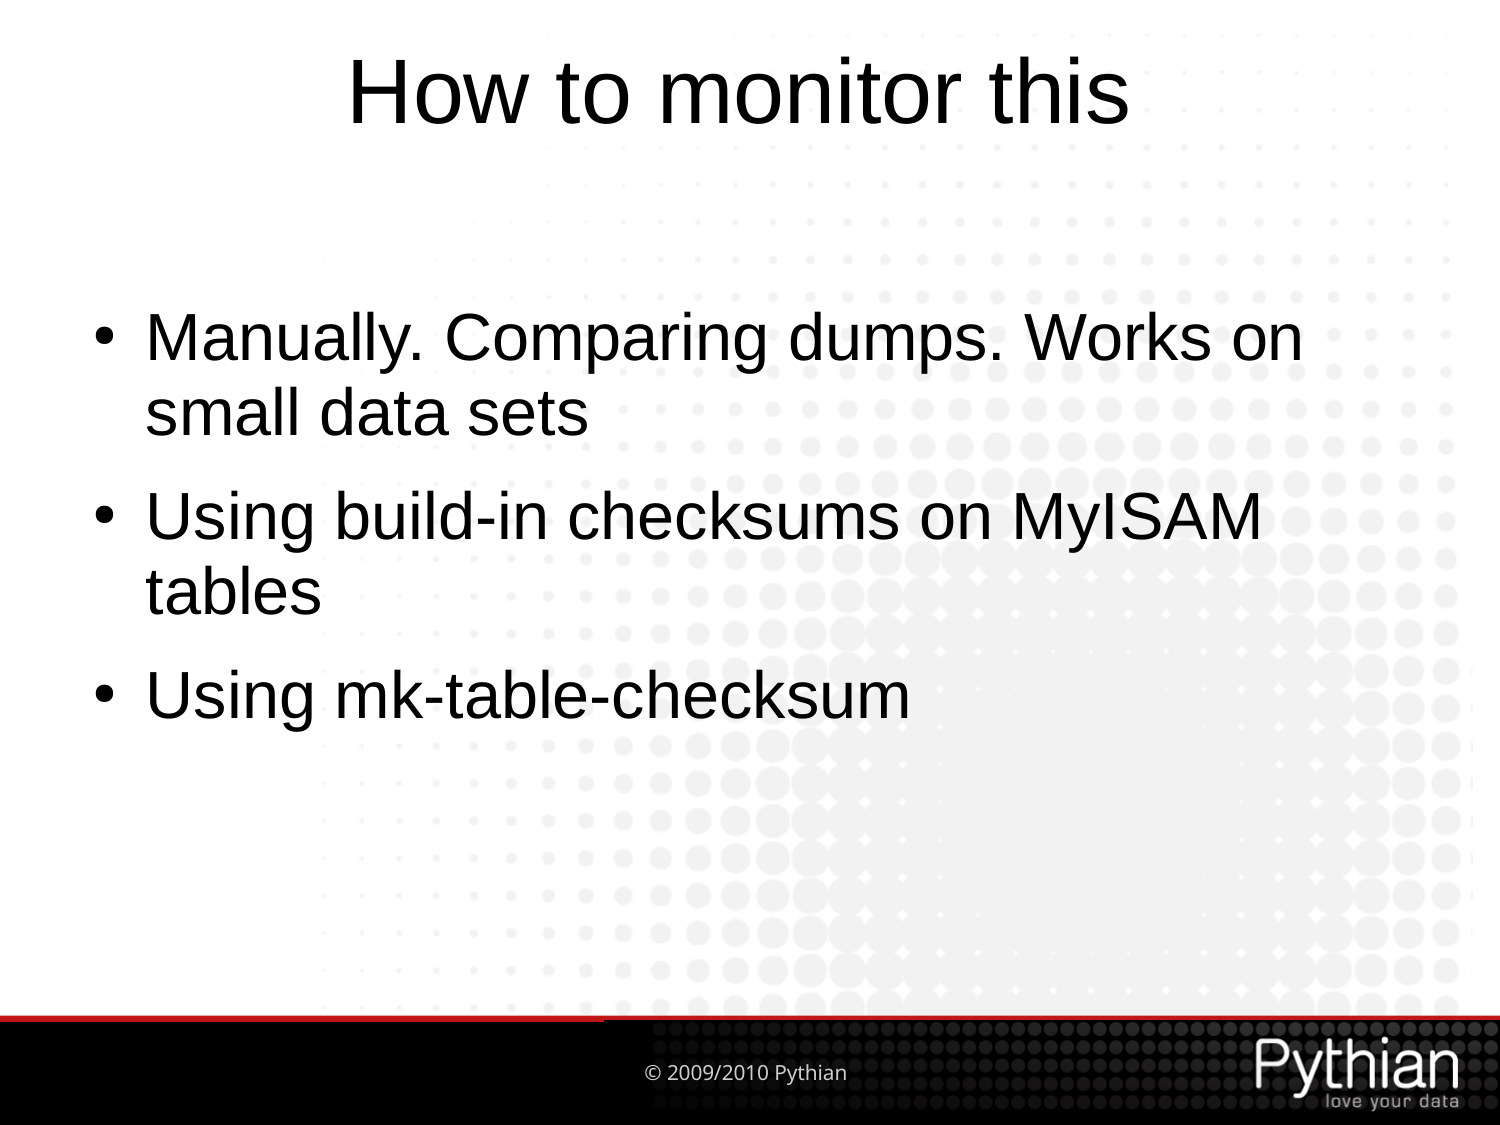

# How to monitor this
Manually. Comparing dumps. Works on small data sets
Using build-in checksums on MyISAM tables
Using mk-table-checksum